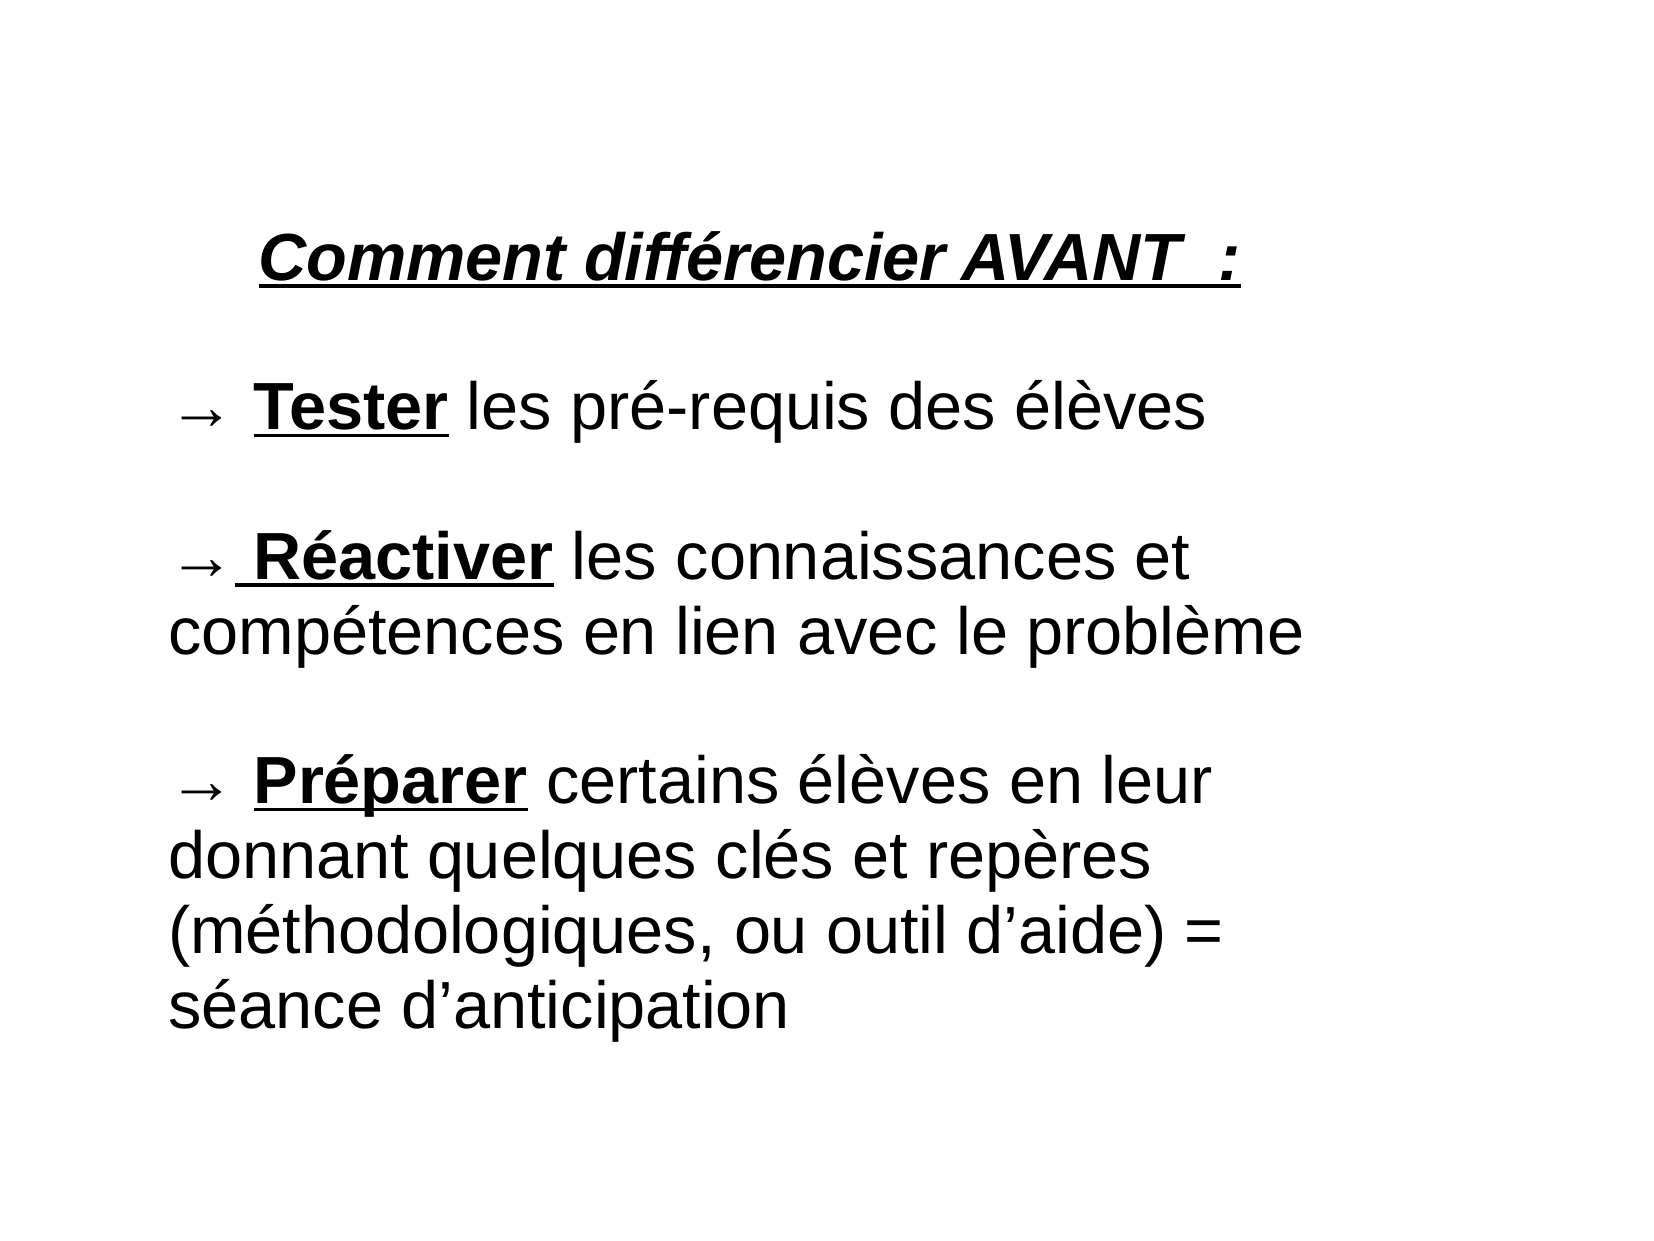

Comment différencier AVANT  :
→ Tester les pré-requis des élèves
→ Réactiver les connaissances et compétences en lien avec le problème
→ Préparer certains élèves en leur donnant quelques clés et repères (méthodologiques, ou outil d’aide) = séance d’anticipation